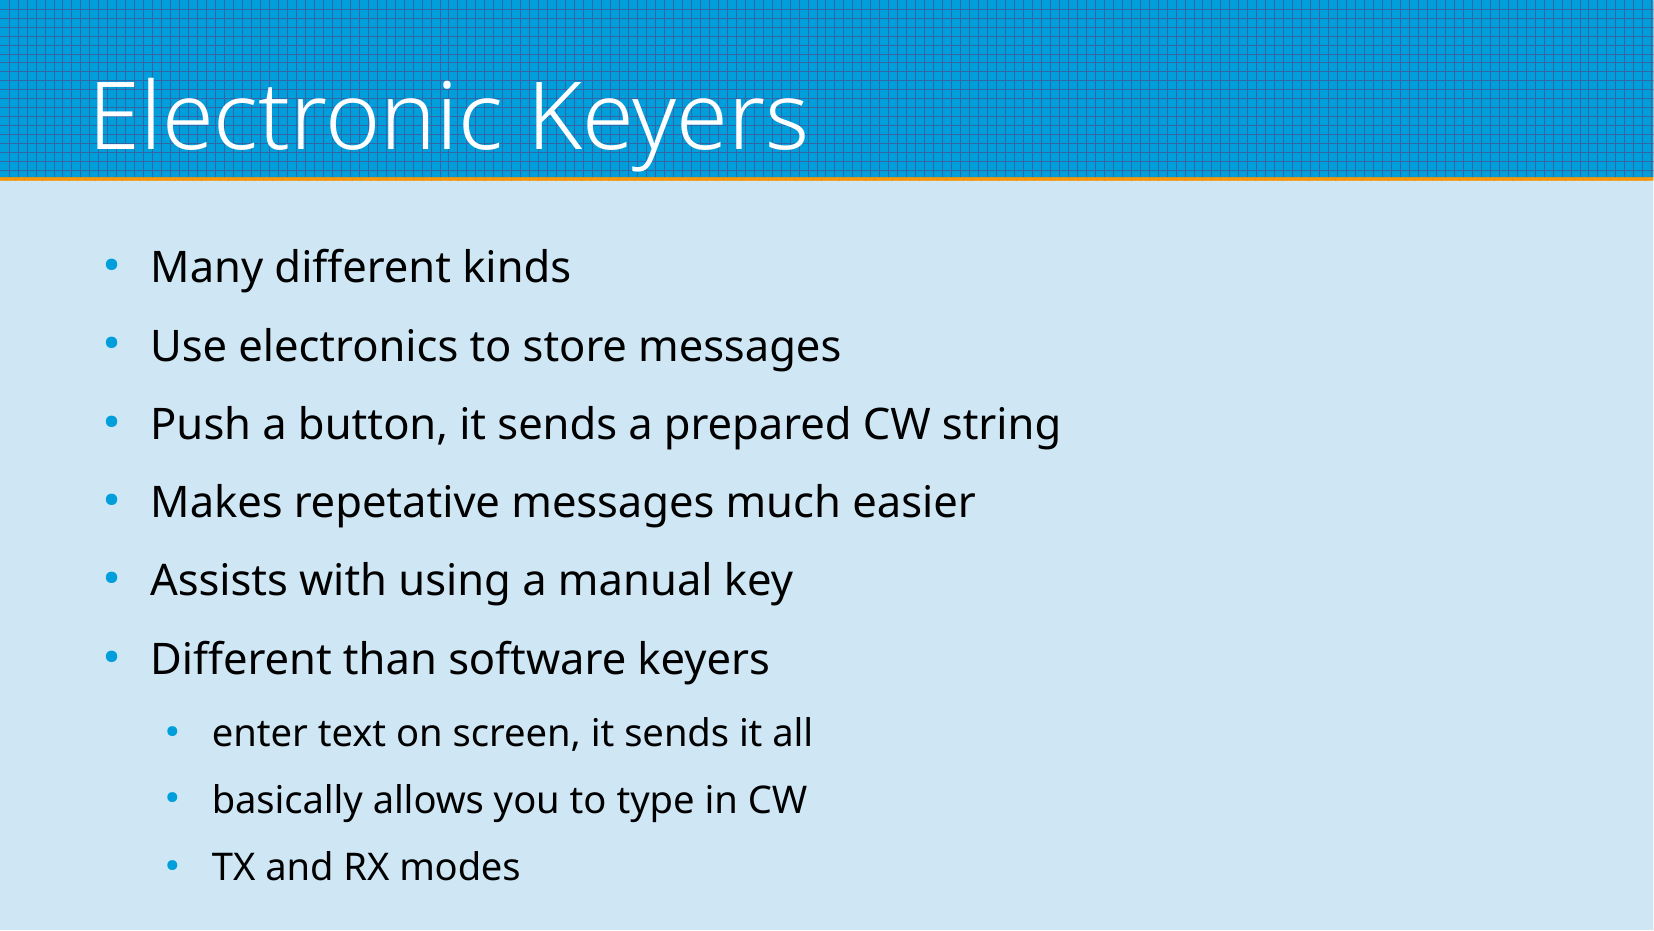

# Electronic Keyers
Many different kinds
Use electronics to store messages
Push a button, it sends a prepared CW string
Makes repetative messages much easier
Assists with using a manual key
Different than software keyers
enter text on screen, it sends it all
basically allows you to type in CW
TX and RX modes